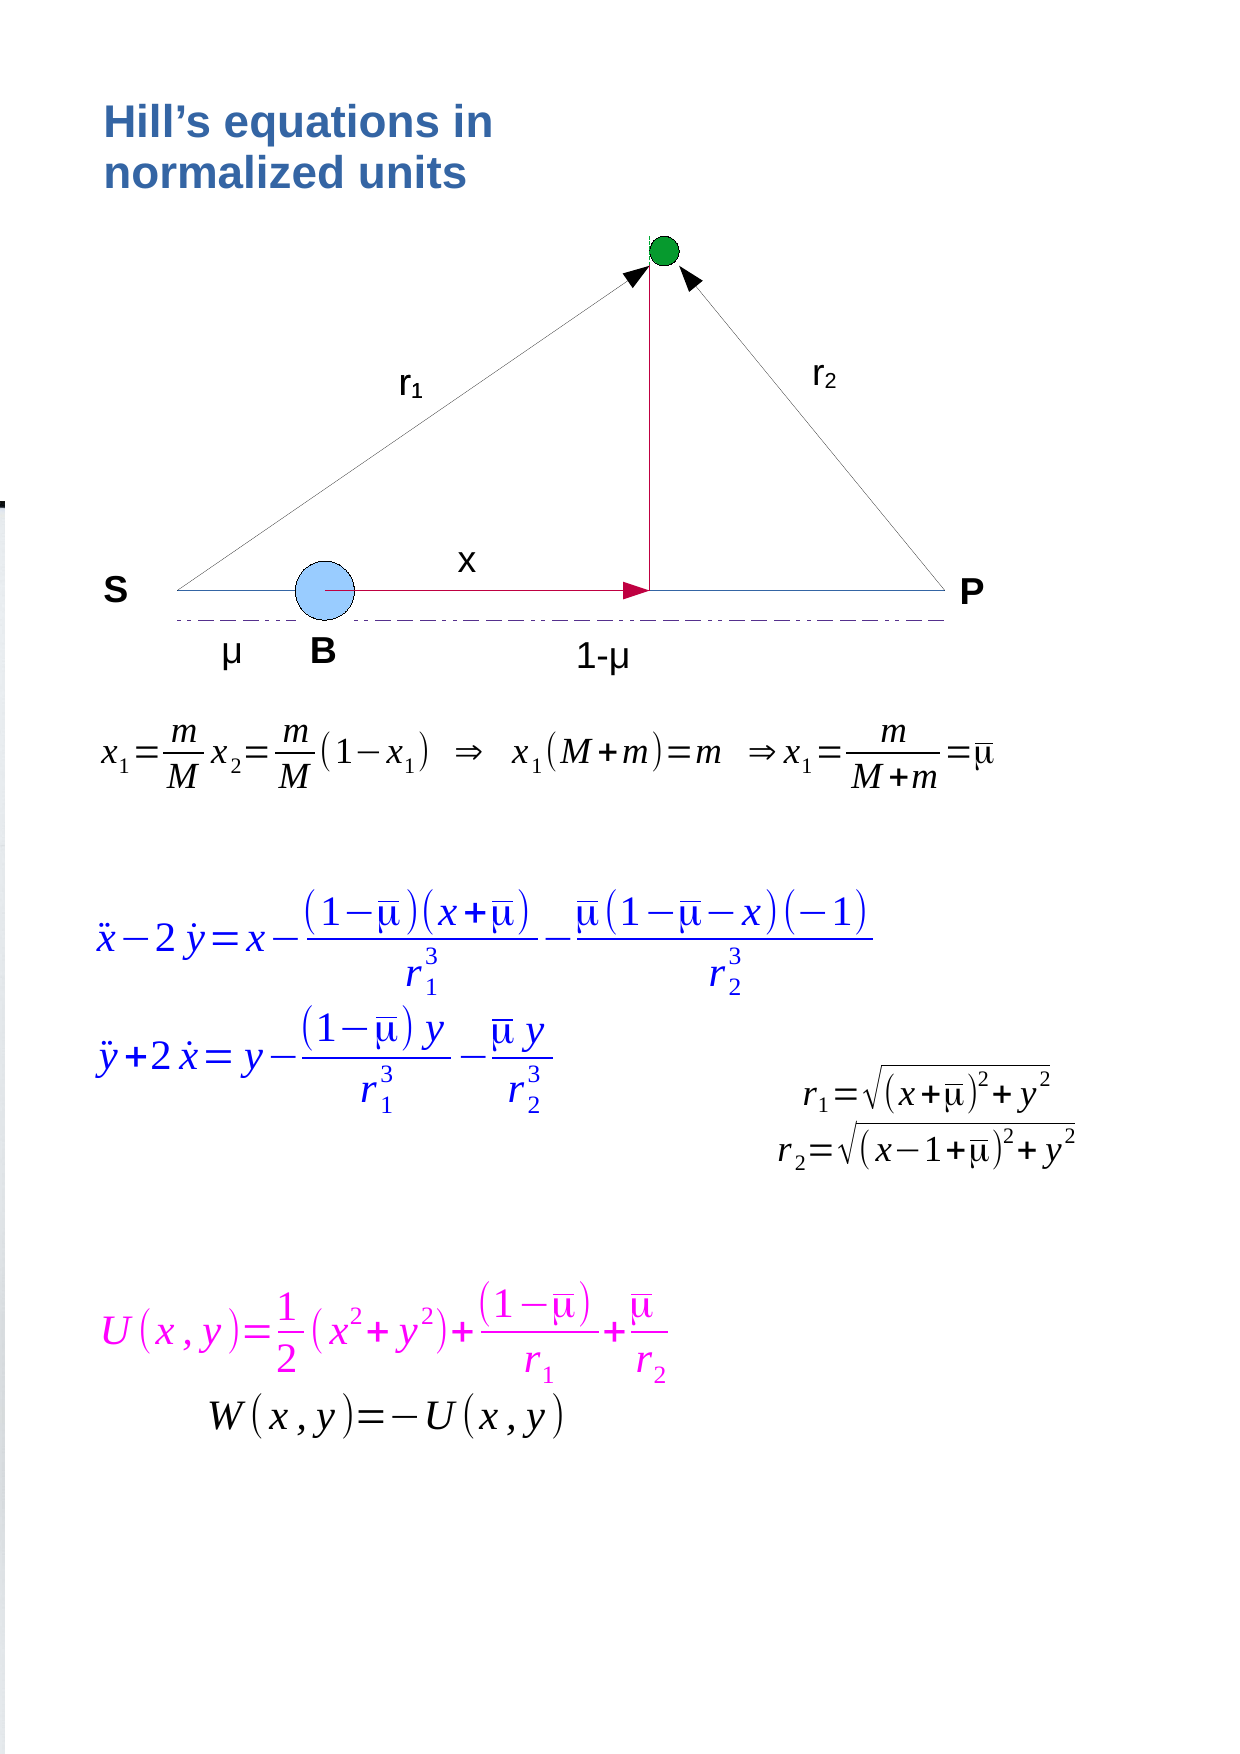

Hill’s equations in normalized units
r2
r1
r1
y
x
S
P
μ
B
1-μ